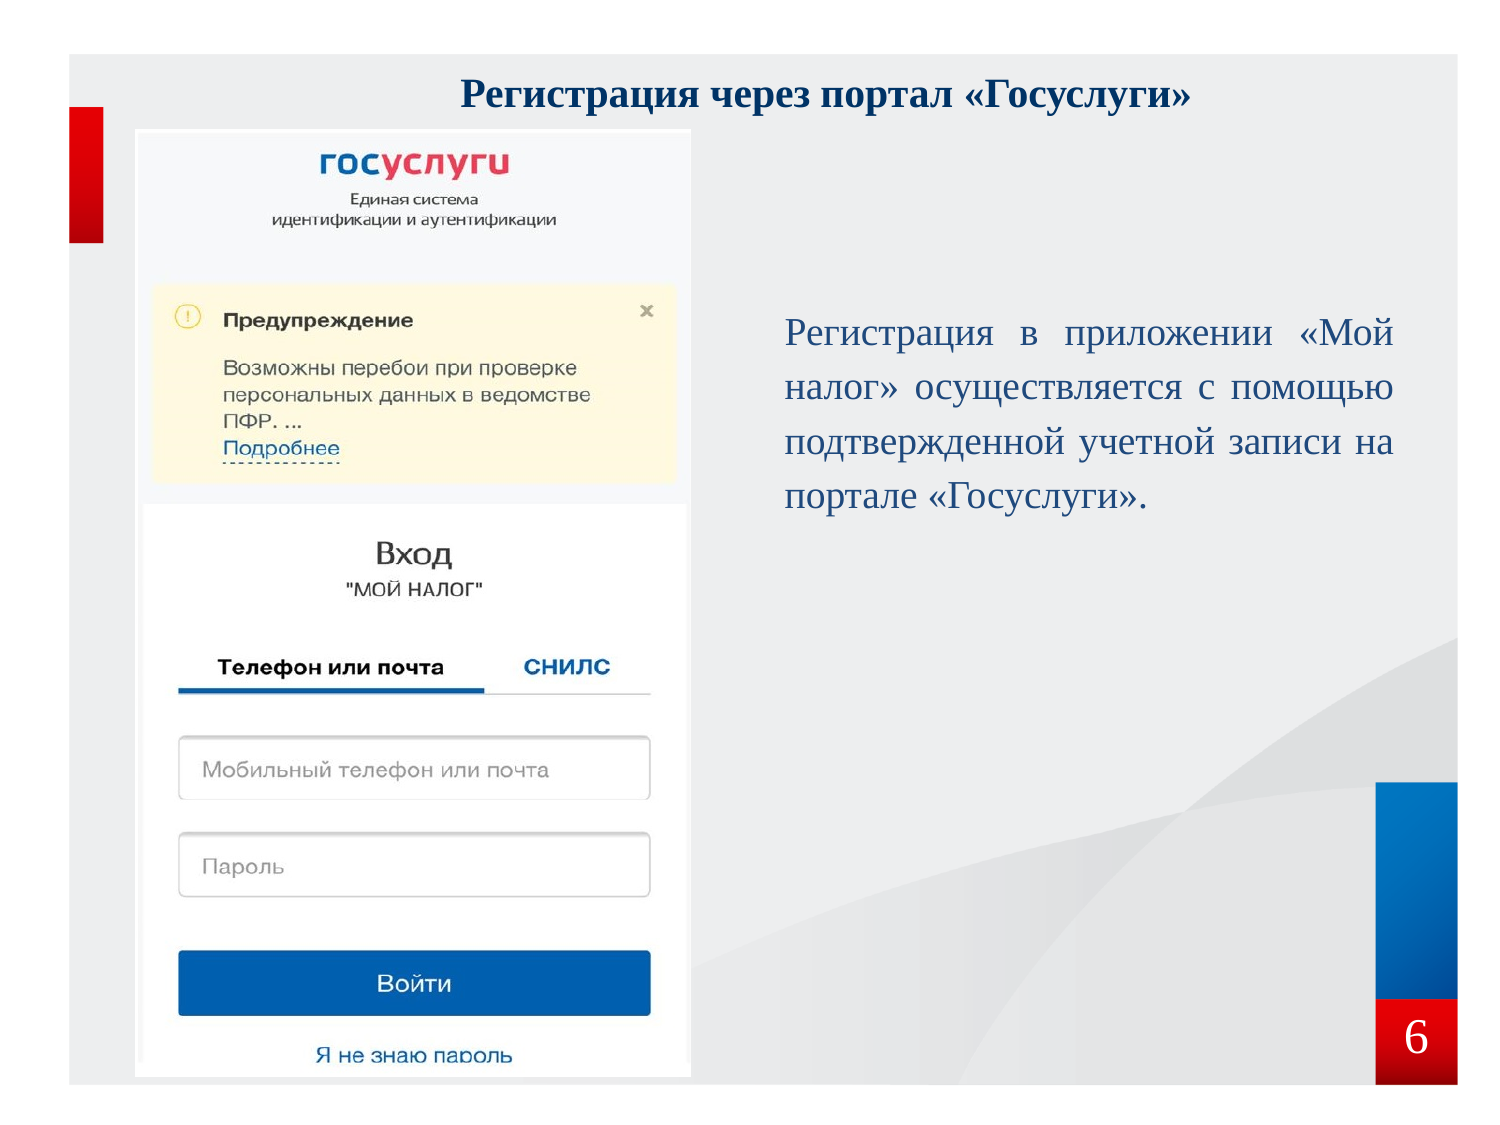

Регистрация через портал «Госуслуги»
Регистрация в приложении «Мой налог» осуществляется с помощью подтвержденной учетной записи на портале «Госуслуги».
6